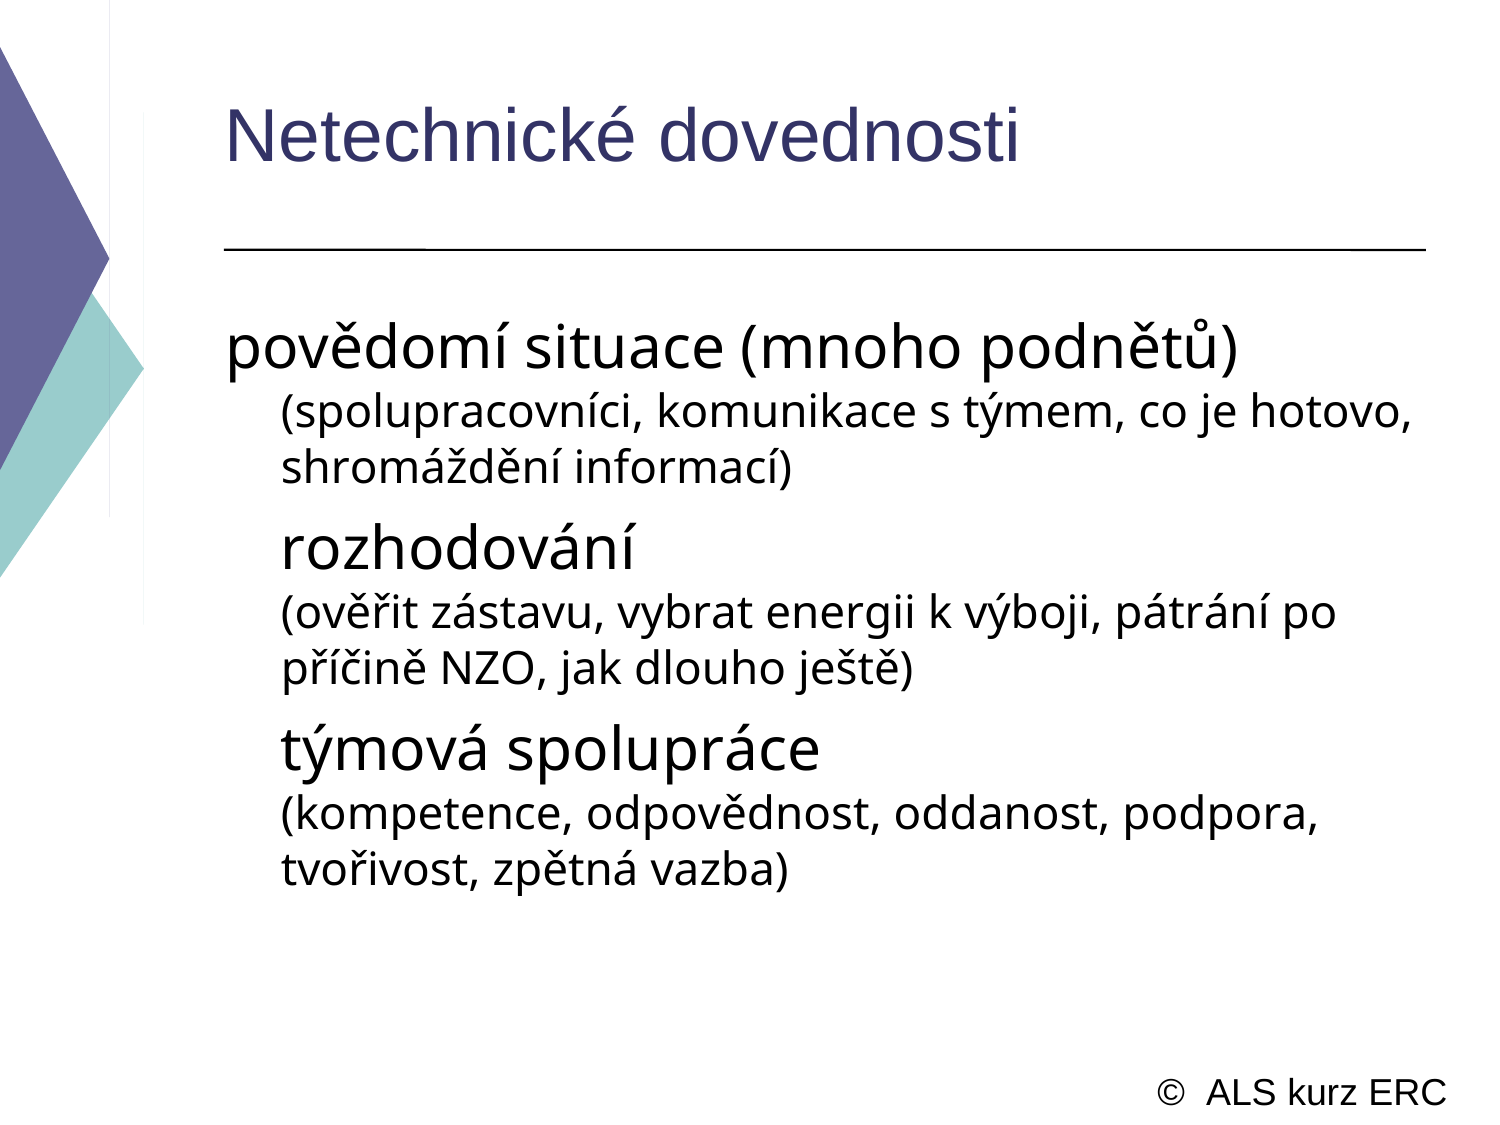

# Netechnické dovednosti
povědomí situace (mnoho podnětů)
(spolupracovníci, komunikace s týmem, co je hotovo, shromáždění informací)
rozhodování
(ověřit zástavu, vybrat energii k výboji, pátrání po příčině NZO, jak dlouho ještě)
týmová spolupráce
(kompetence, odpovědnost, oddanost, podpora, tvořivost, zpětná vazba)
© ALS kurz ERC